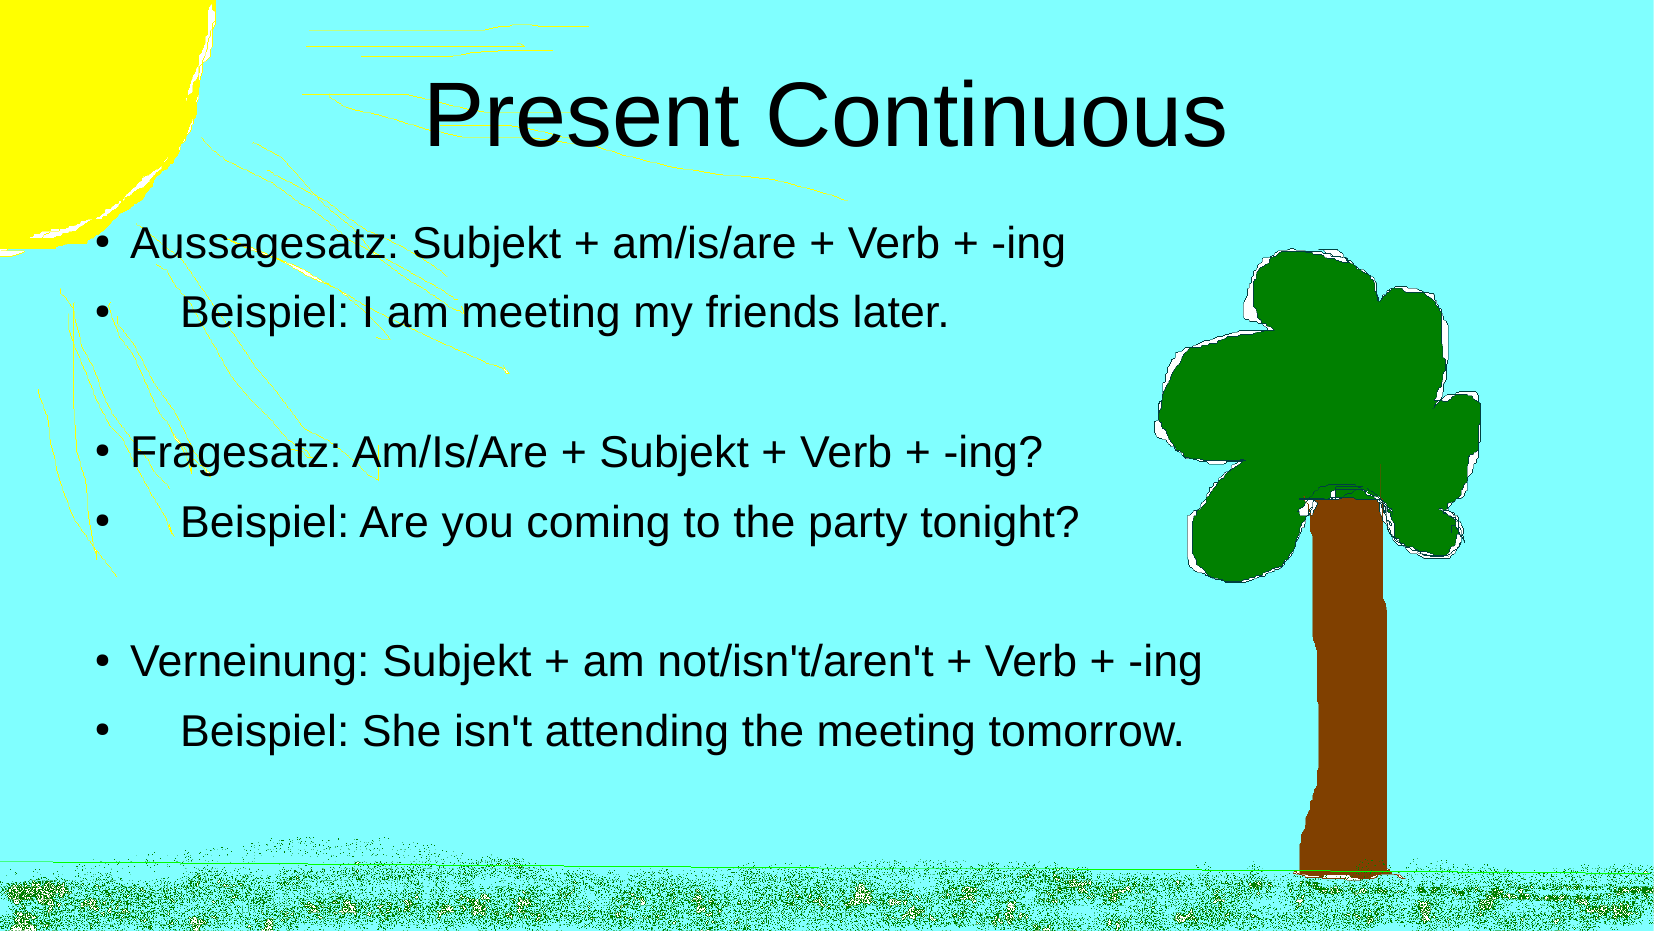

# Present Continuous
Aussagesatz: Subjekt + am/is/are + Verb + -ing
 Beispiel: I am meeting my friends later.
Fragesatz: Am/Is/Are + Subjekt + Verb + -ing?
 Beispiel: Are you coming to the party tonight?
Verneinung: Subjekt + am not/isn't/aren't + Verb + -ing
 Beispiel: She isn't attending the meeting tomorrow.